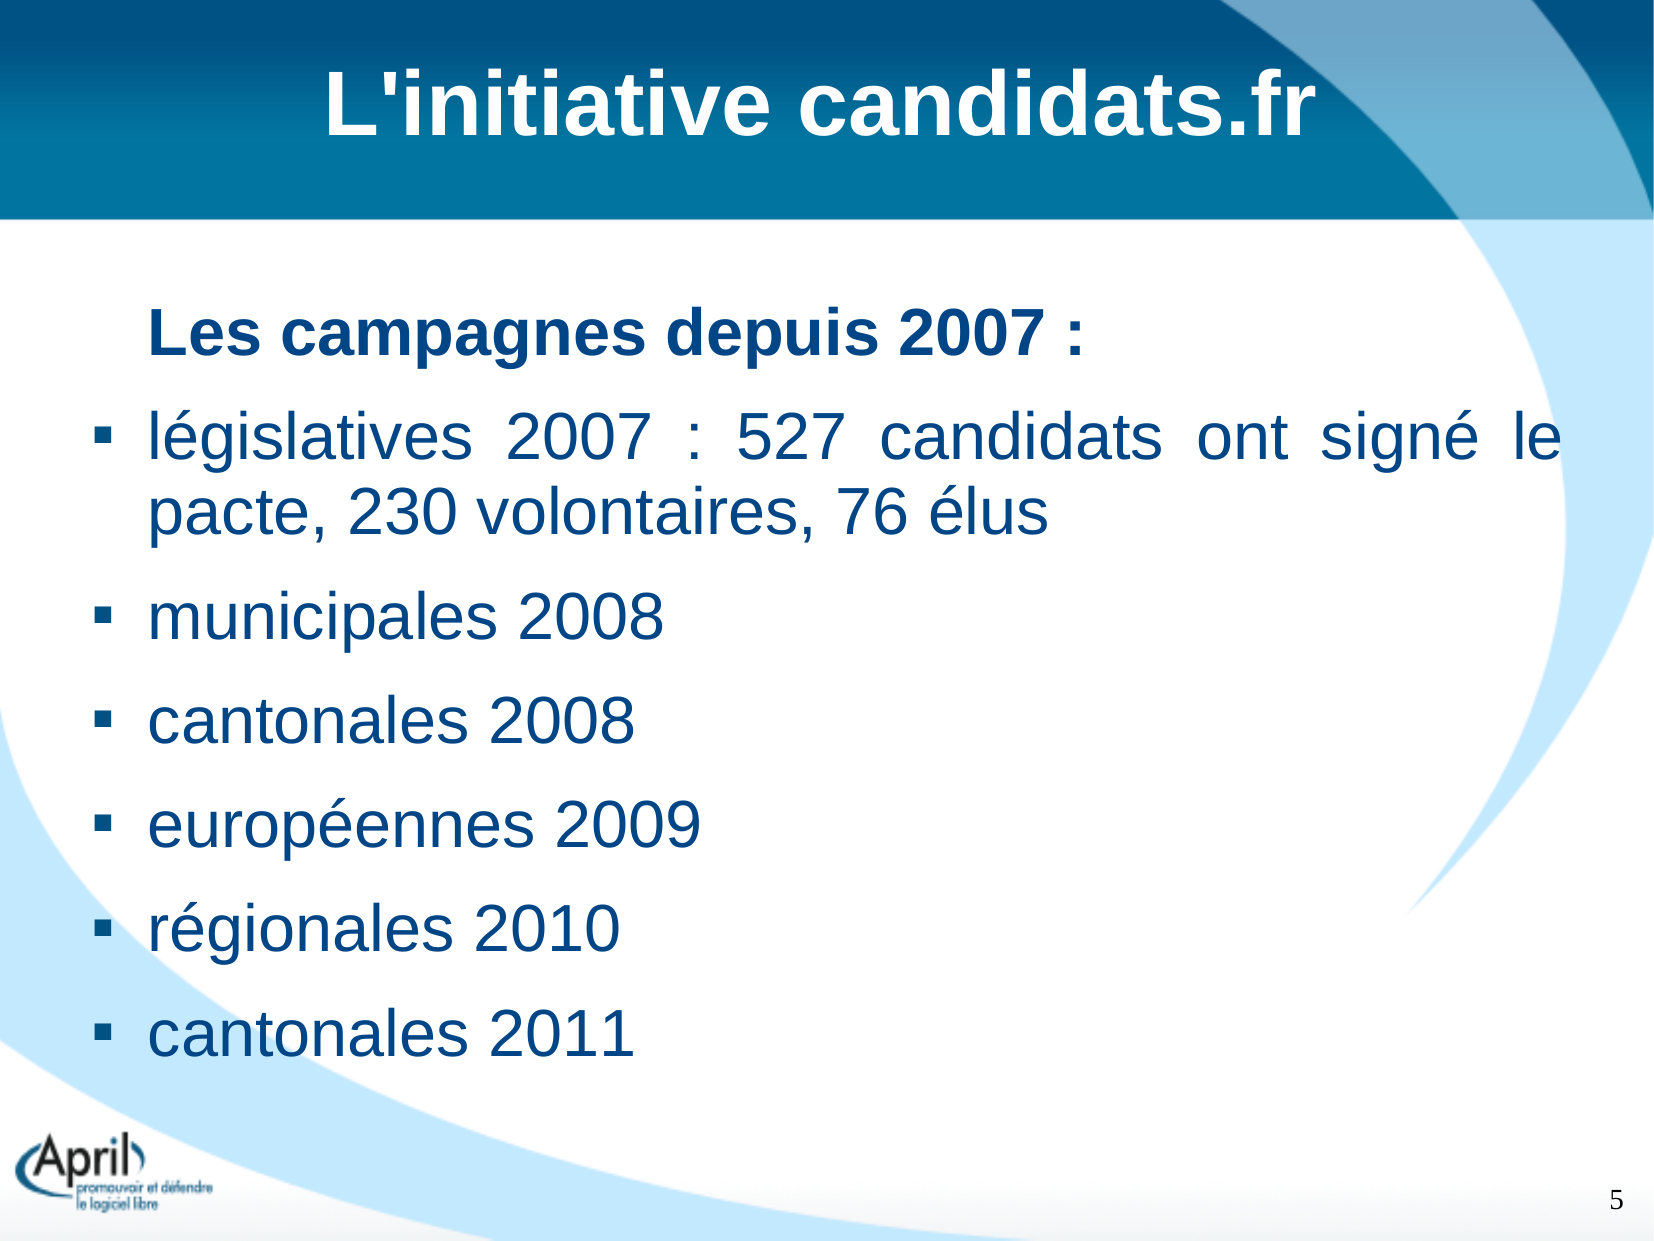

# L'initiative candidats.fr
Les campagnes depuis 2007 :
législatives 2007 : 527 candidats ont signé le pacte, 230 volontaires, 76 élus
municipales 2008
cantonales 2008
européennes 2009
régionales 2010
cantonales 2011
5